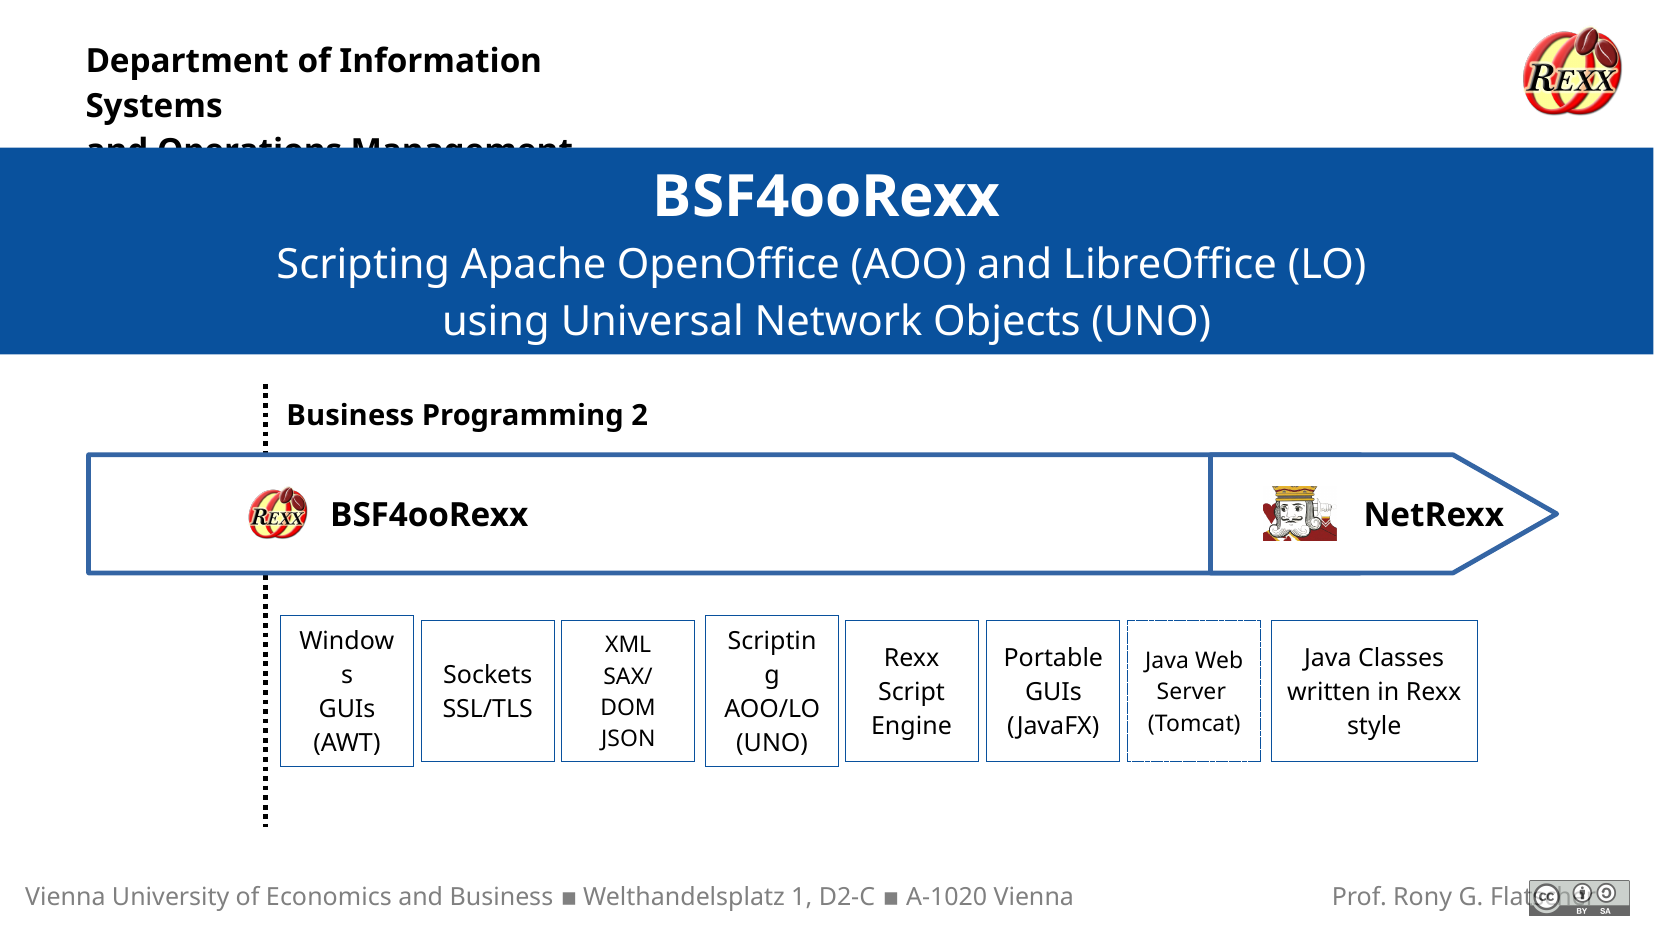

# BSF4ooRexx Scripting Apache OpenOffice (AOO) and LibreOffice (LO) using Universal Network Objects (UNO)
Business Programming 2
BSF4ooRexx
NetRexx
Windows
GUIs
(AWT)
Scripting
AOO/LO
(UNO)
Sockets
SSL/TLS
XML
SAX/DOM
JSON
Rexx
Script
Engine
Portable
GUIs
(JavaFX)
Java Web Server
(Tomcat)
Java Classes
written in Rexx style